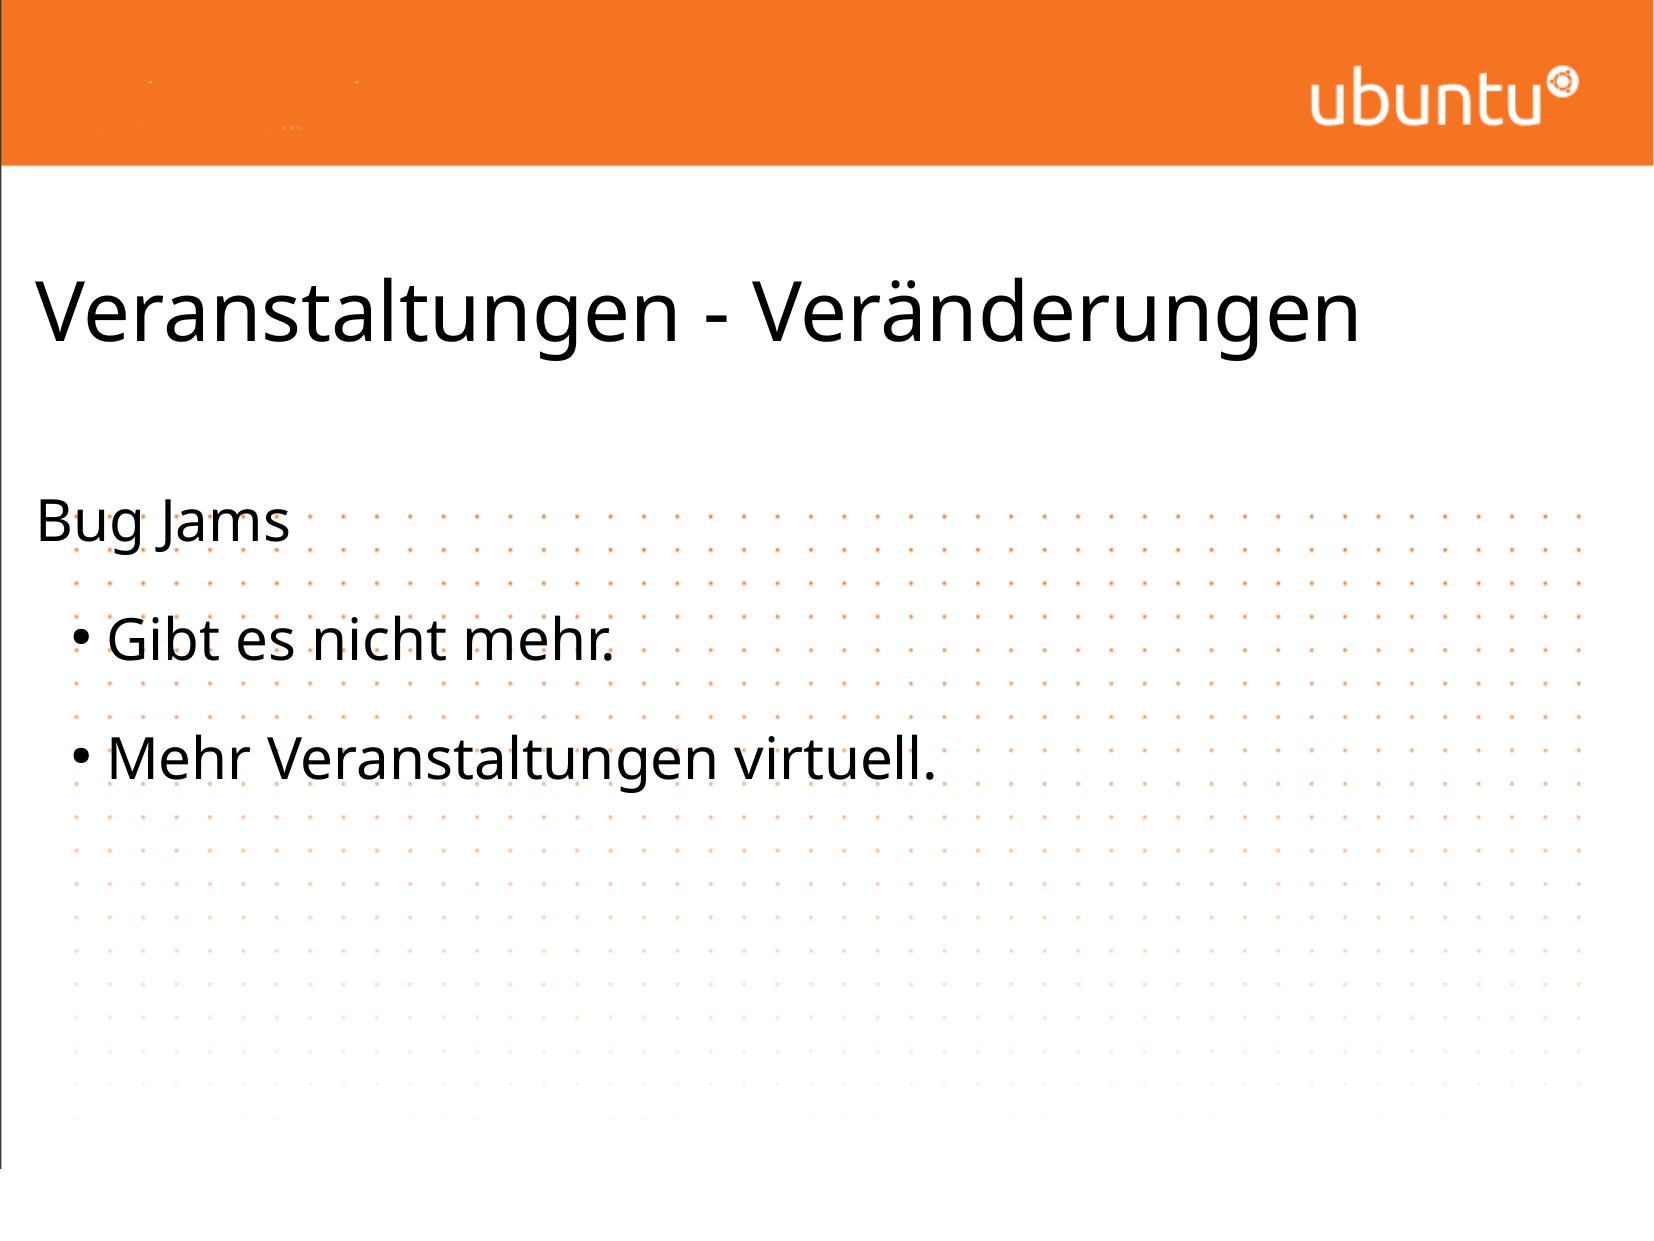

# Veranstaltungen - Veränderungen
Bug Jams
Gibt es nicht mehr.
Mehr Veranstaltungen virtuell.